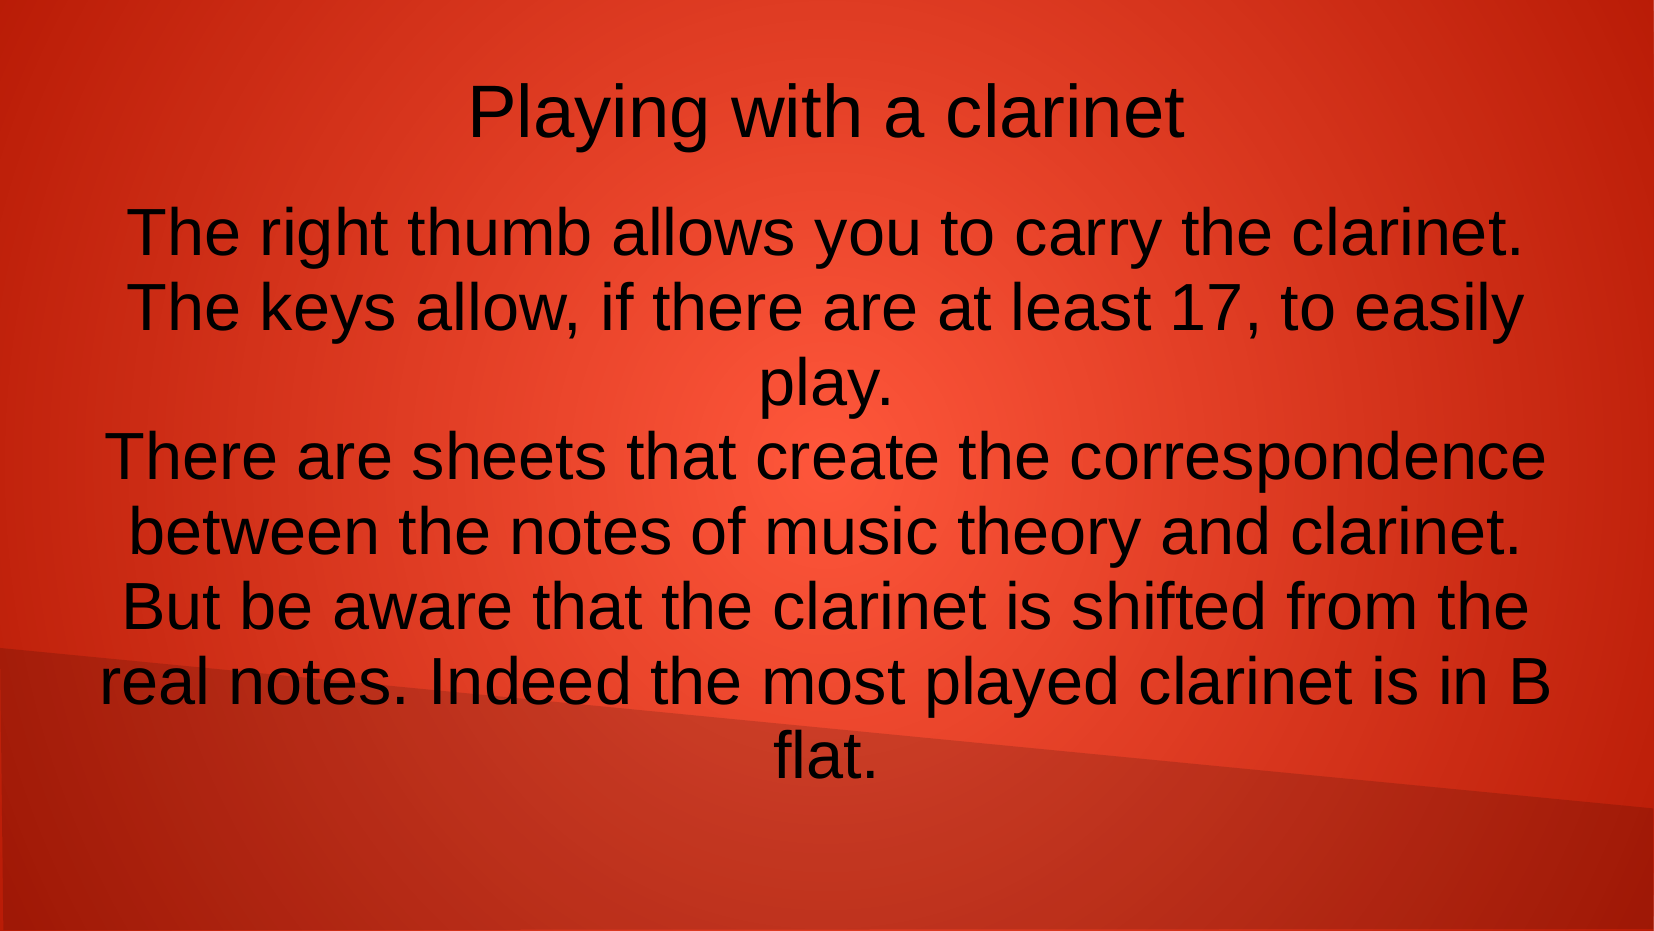

# Playing with a clarinet
The right thumb allows you to carry the clarinet. The keys allow, if there are at least 17, to easily play.
There are sheets that create the correspondence between the notes of music theory and clarinet. But be aware that the clarinet is shifted from the real notes. Indeed the most played clarinet is in B flat.